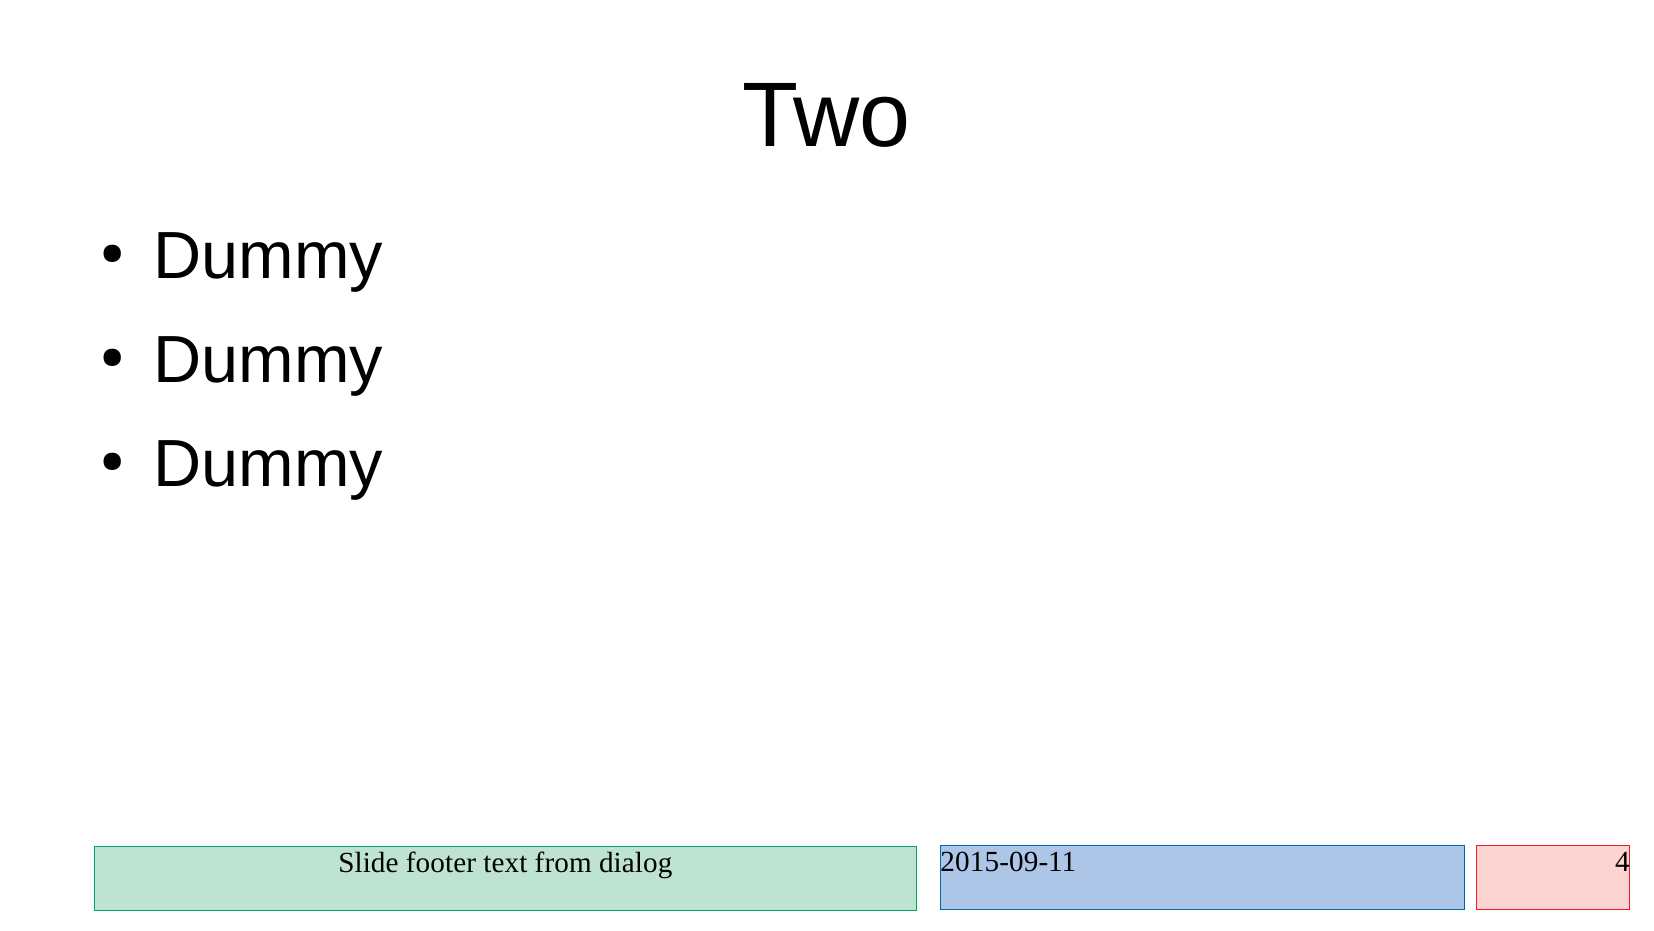

# Two
Dummy
Dummy
Dummy
2015-09-11
4
Slide footer text from dialog